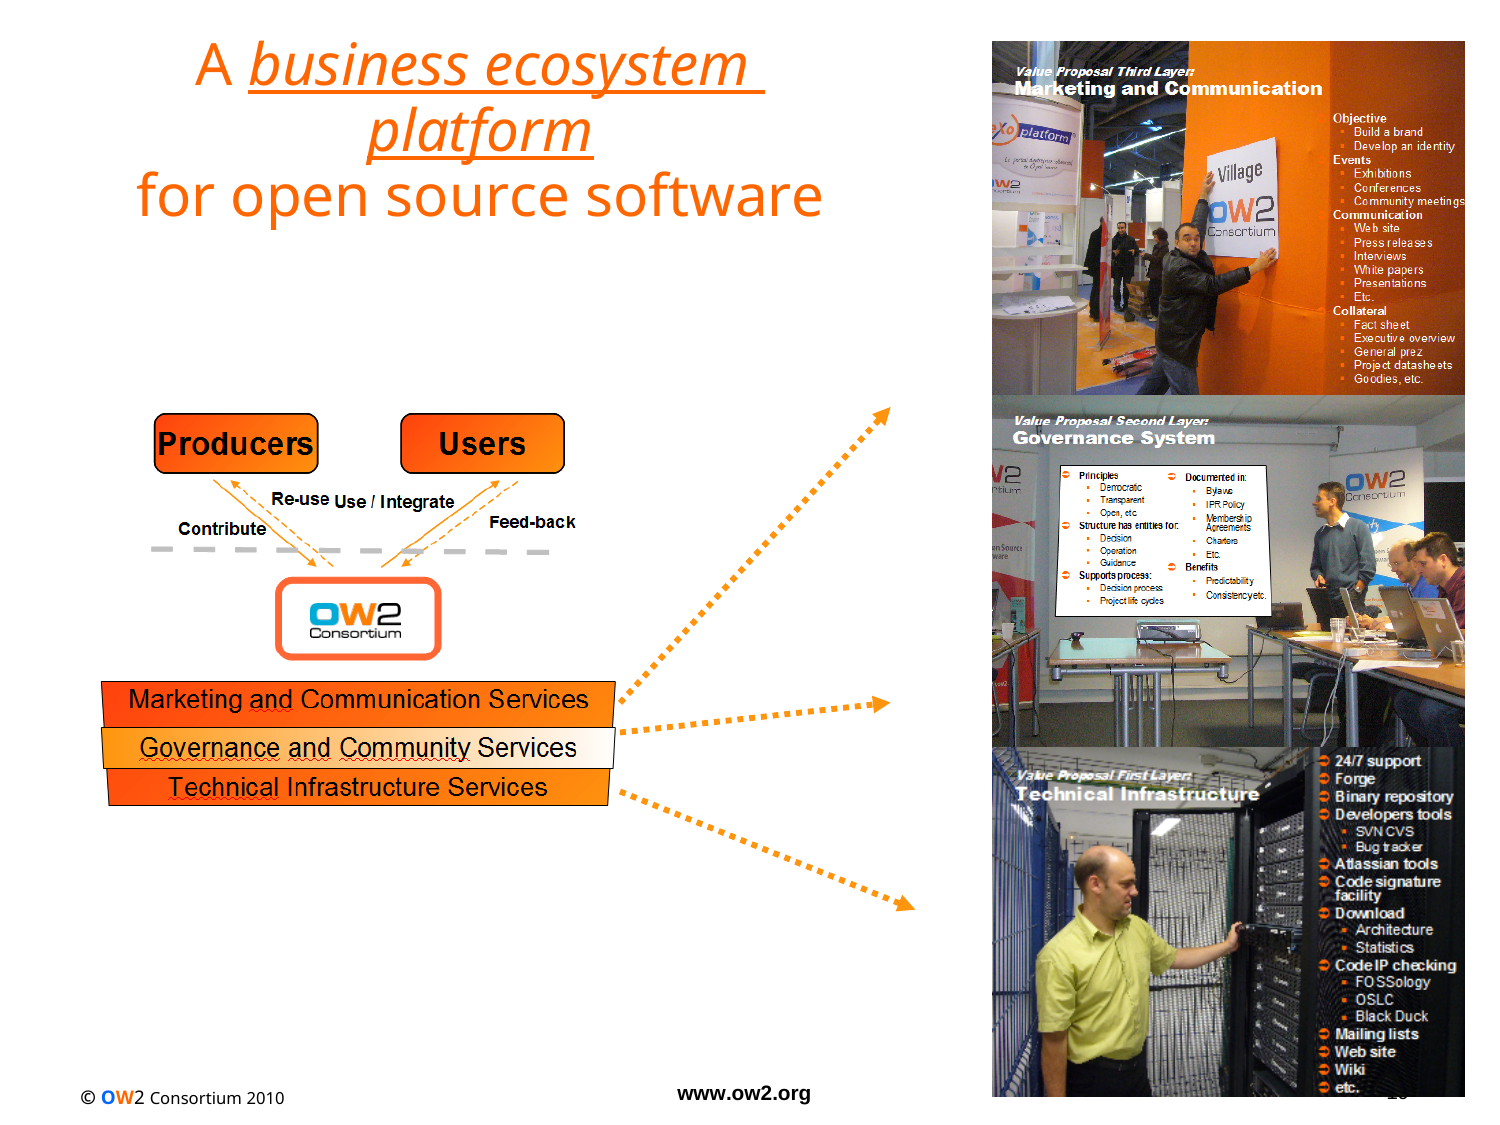

# A business ecosystem platform for open source software
19